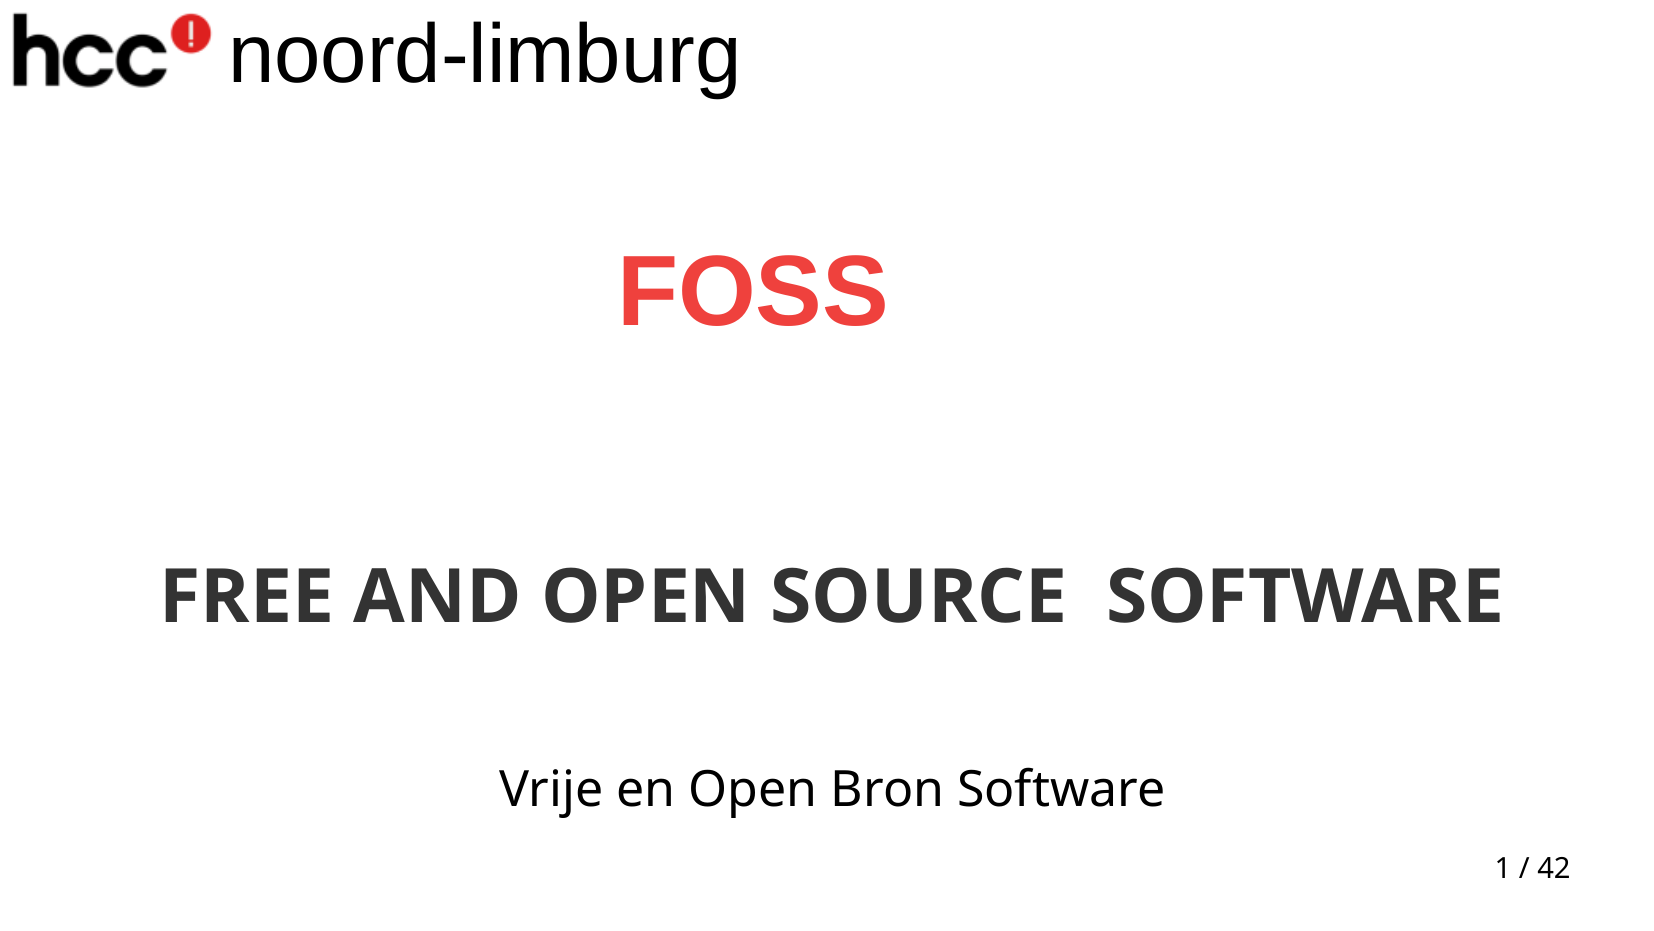

FOSS
# FREE AND OPEN SOURCE SOFTWARE
Vrije en Open Bron Software
1